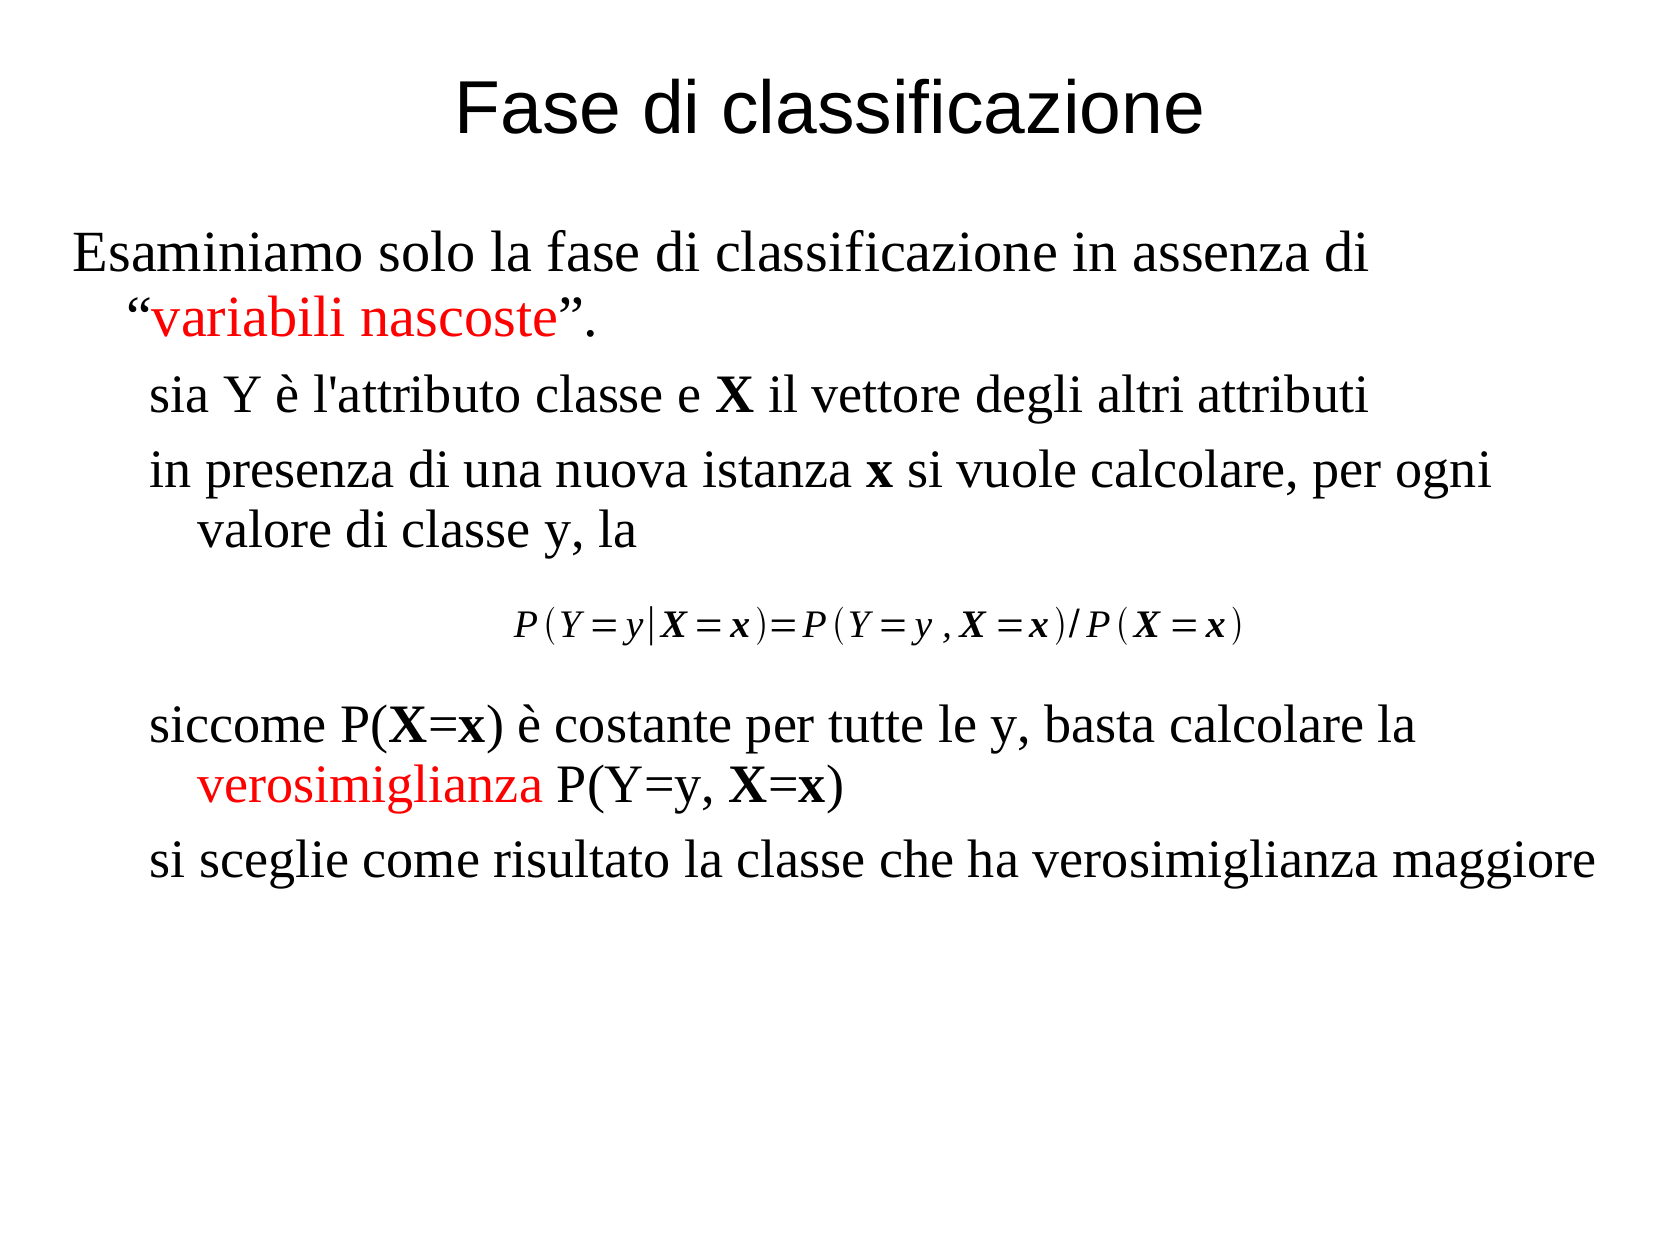

# Fase di classificazione
Esaminiamo solo la fase di classificazione in assenza di “variabili nascoste”.
sia Y è l'attributo classe e X il vettore degli altri attributi
in presenza di una nuova istanza x si vuole calcolare, per ogni valore di classe y, la
siccome P(X=x) è costante per tutte le y, basta calcolare la verosimiglianza P(Y=y, X=x)
si sceglie come risultato la classe che ha verosimiglianza maggiore